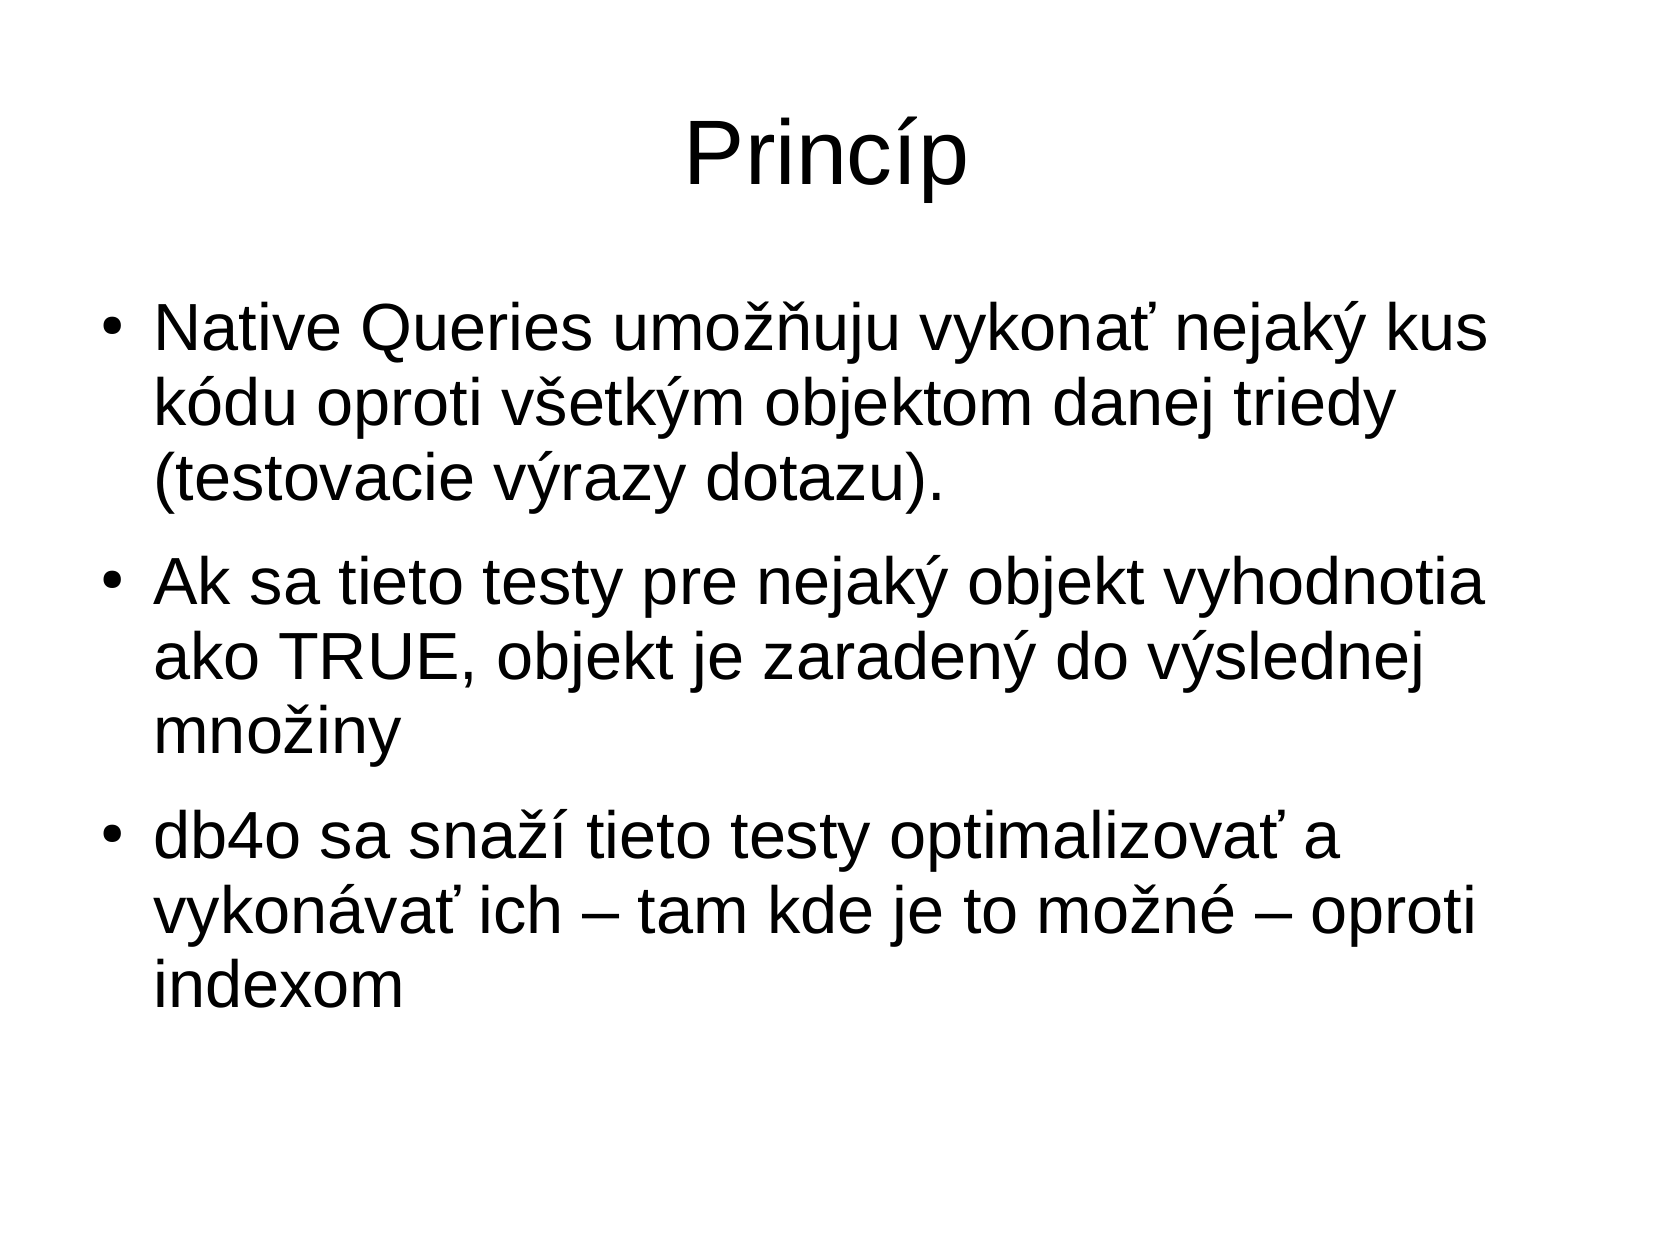

# Princíp
Native Queries umožňuju vykonať nejaký kus kódu oproti všetkým objektom danej triedy (testovacie výrazy dotazu).
Ak sa tieto testy pre nejaký objekt vyhodnotia ako TRUE, objekt je zaradený do výslednej množiny
db4o sa snaží tieto testy optimalizovať a vykonávať ich – tam kde je to možné – oproti indexom